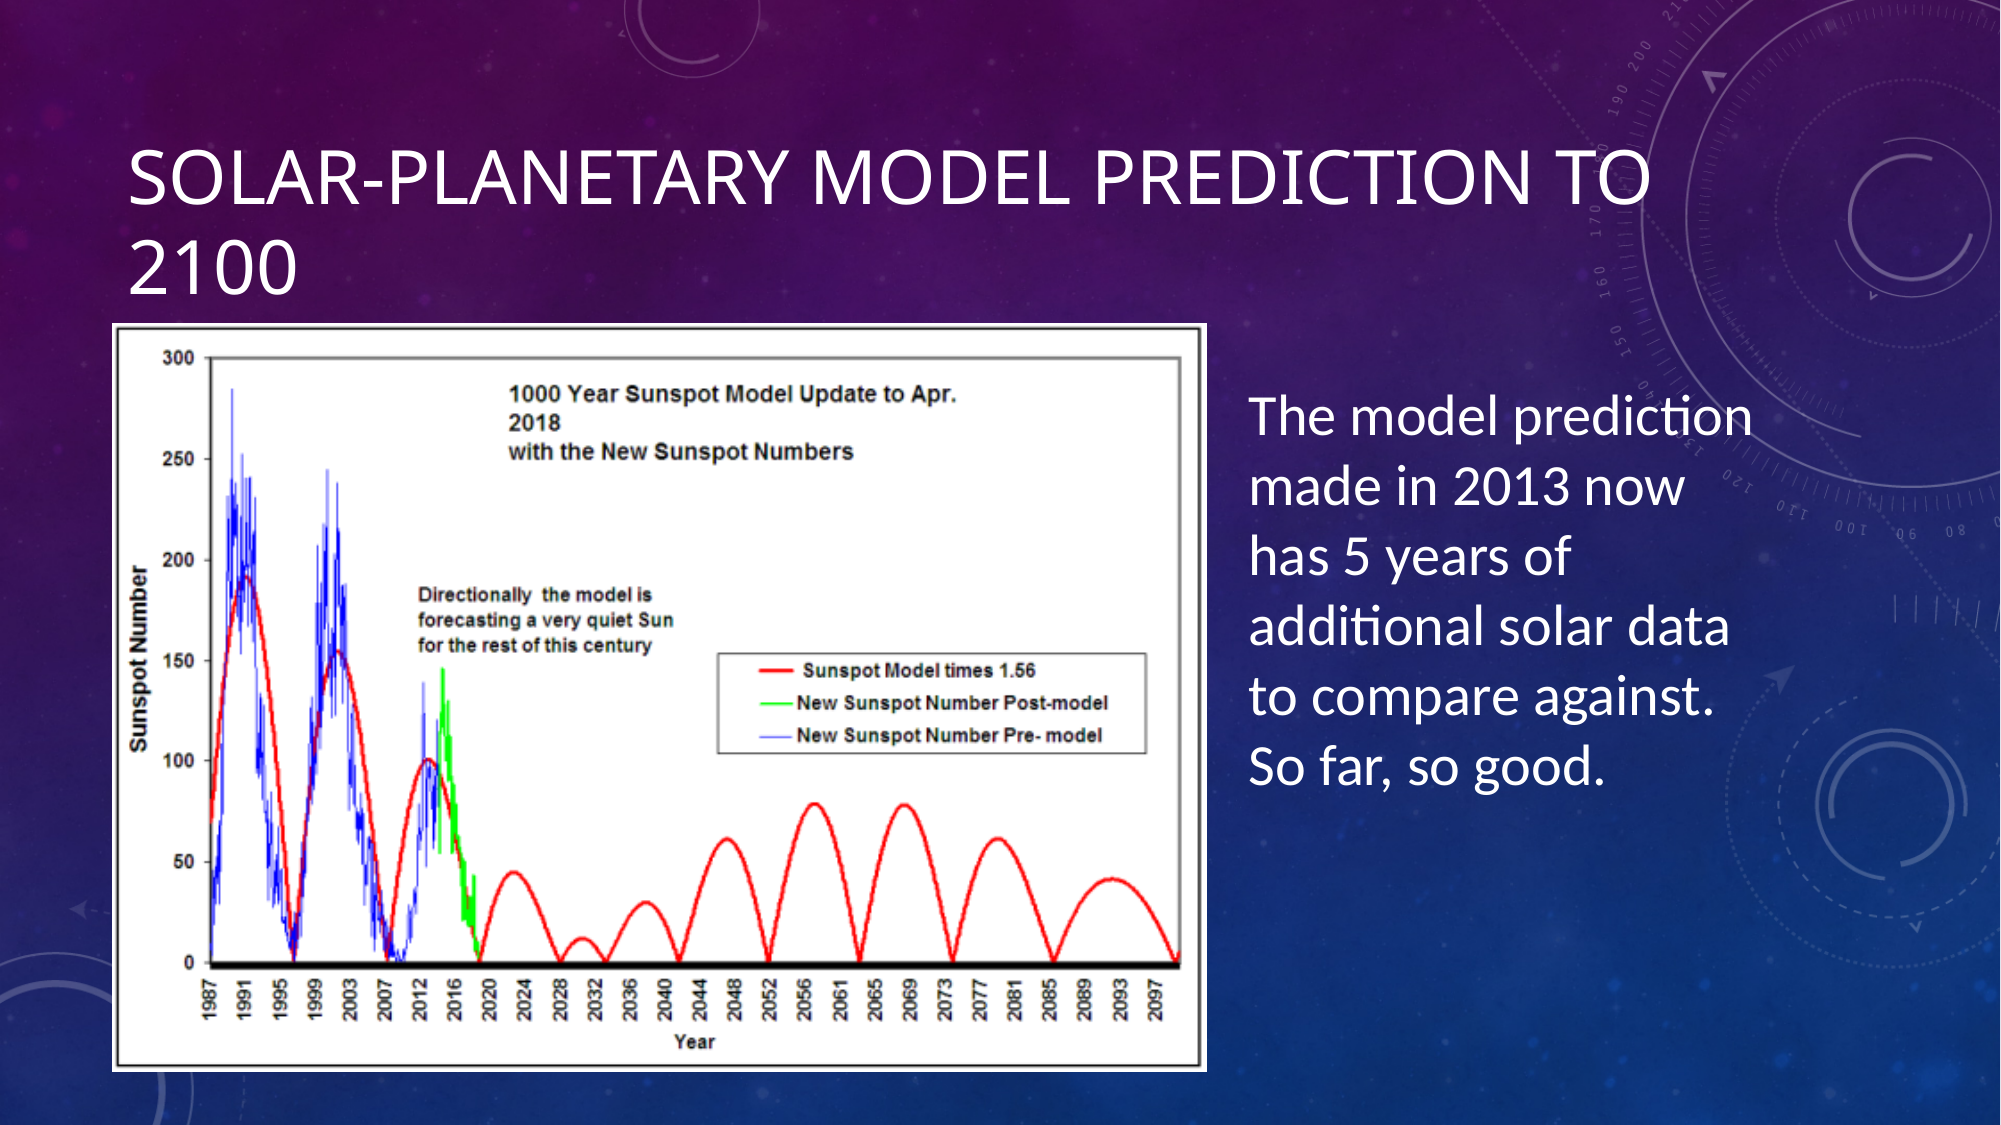

# Solar-planetary Model Prediction to 2100
The model prediction made in 2013 now has 5 years of additional solar data to compare against. So far, so good.